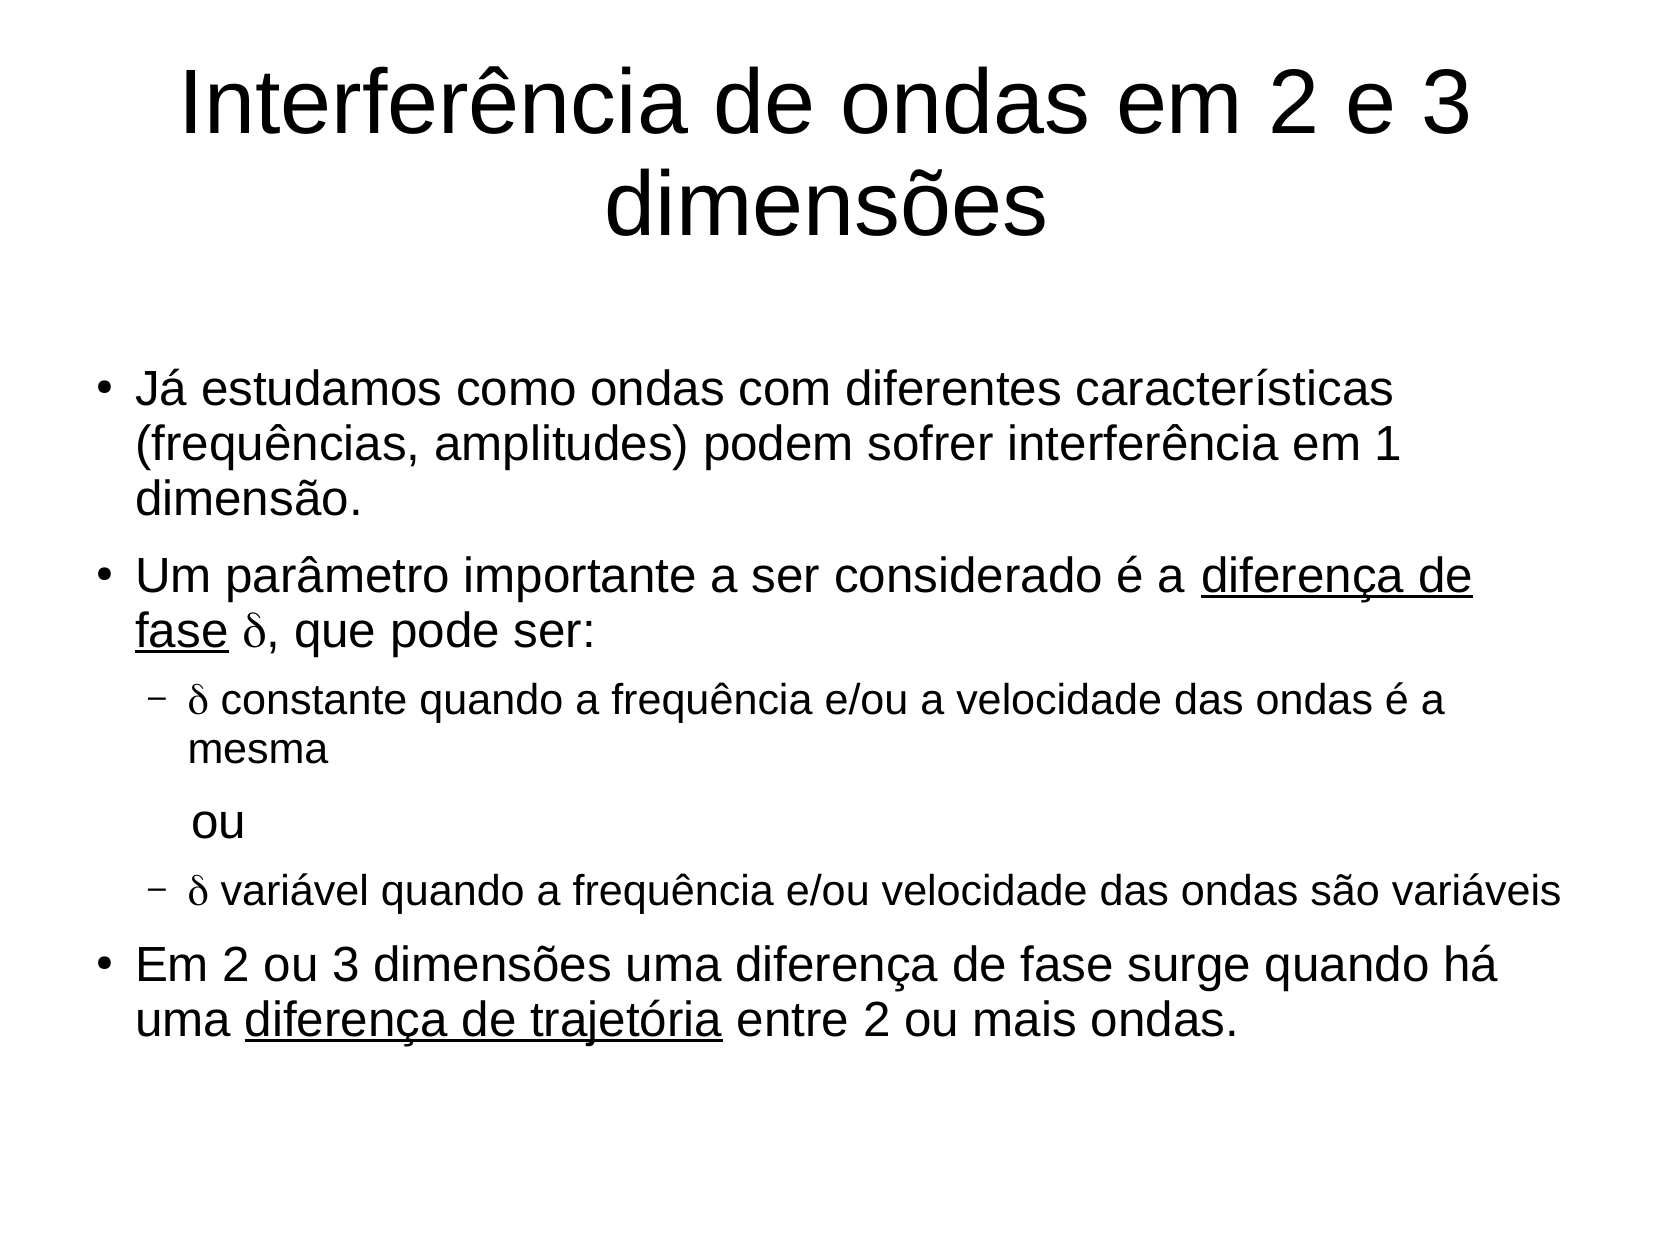

# Interferência de ondas em 2 e 3 dimensões
Já estudamos como ondas com diferentes características (frequências, amplitudes) podem sofrer interferência em 1 dimensão.
Um parâmetro importante a ser considerado é a diferença de fase d, que pode ser:
d constante quando a frequência e/ou a velocidade das ondas é a mesma
ou
d variável quando a frequência e/ou velocidade das ondas são variáveis
Em 2 ou 3 dimensões uma diferença de fase surge quando há uma diferença de trajetória entre 2 ou mais ondas.